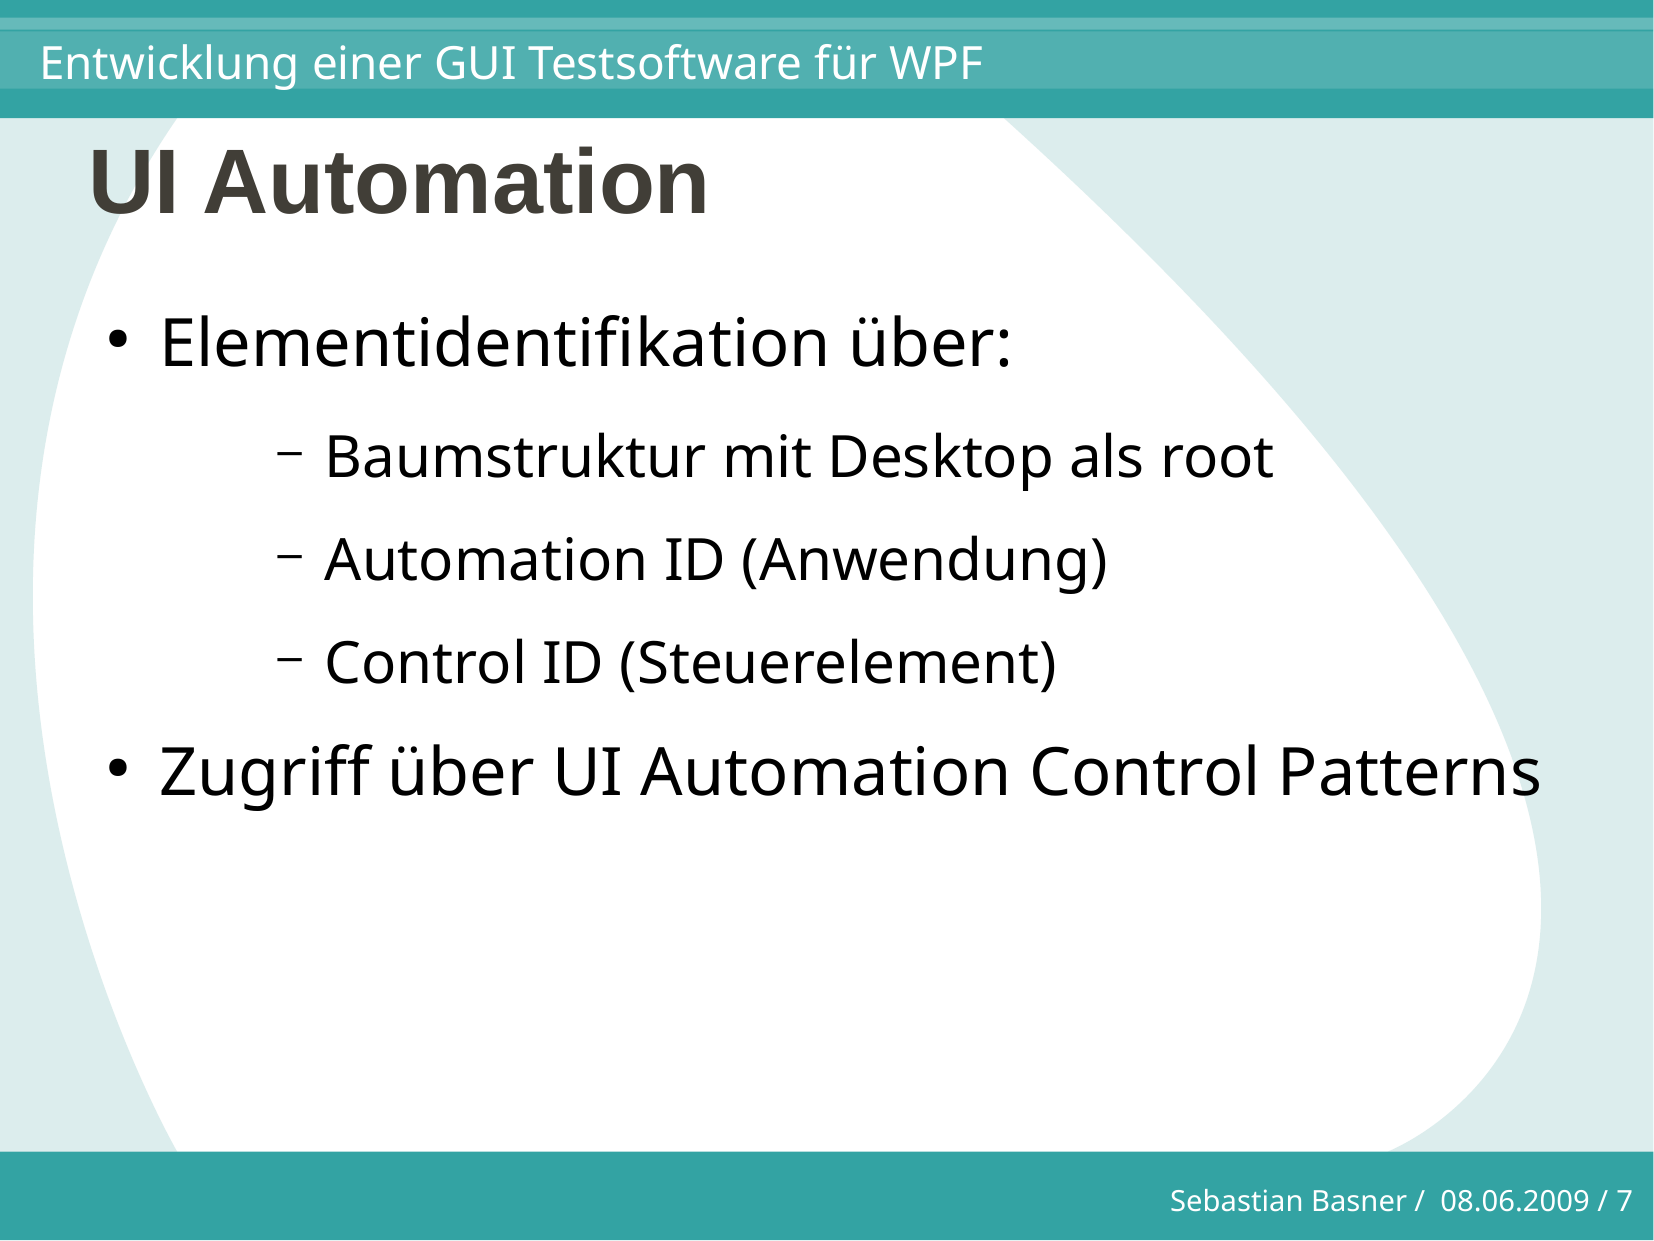

# UI Automation
Elementidentifikation über:
Baumstruktur mit Desktop als root
Automation ID (Anwendung)
Control ID (Steuerelement)
Zugriff über UI Automation Control Patterns